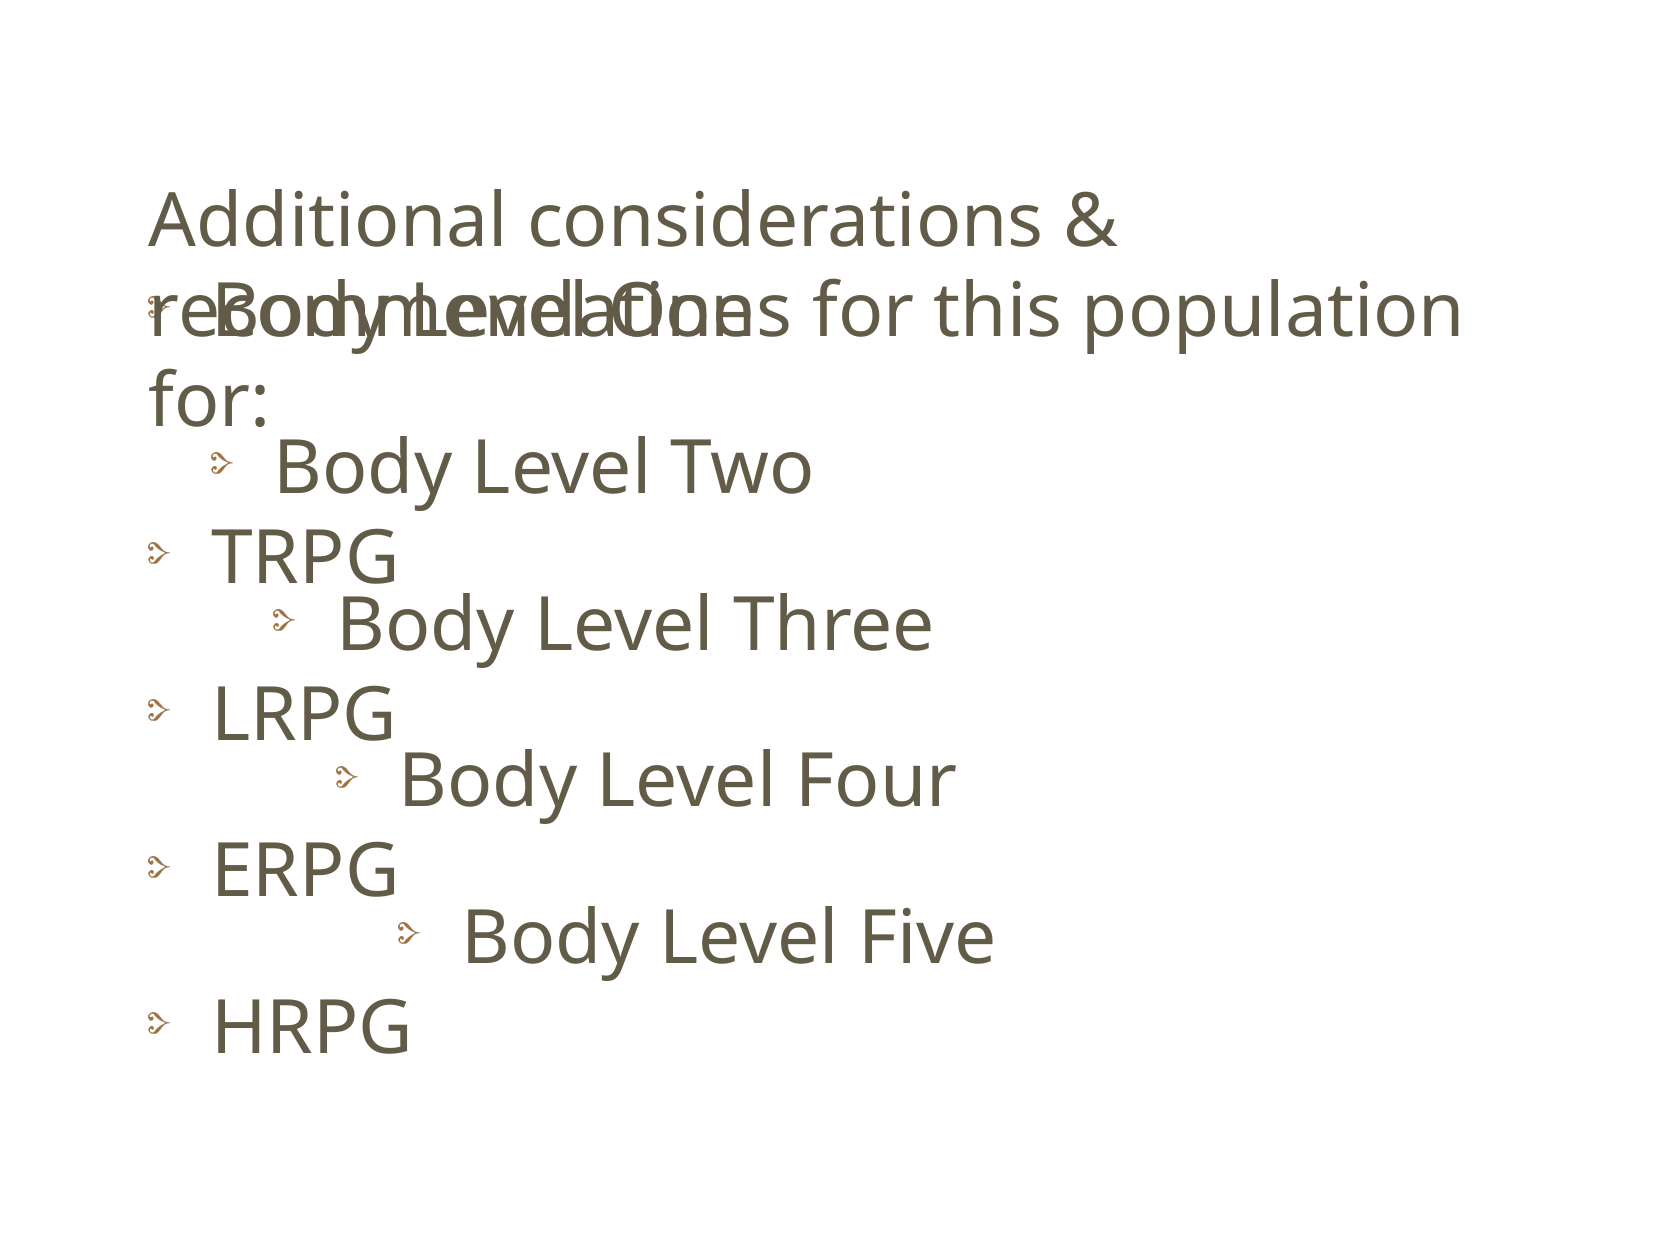

Additional considerations & recommendations for this population for:
TRPG
LRPG
ERPG
HRPG